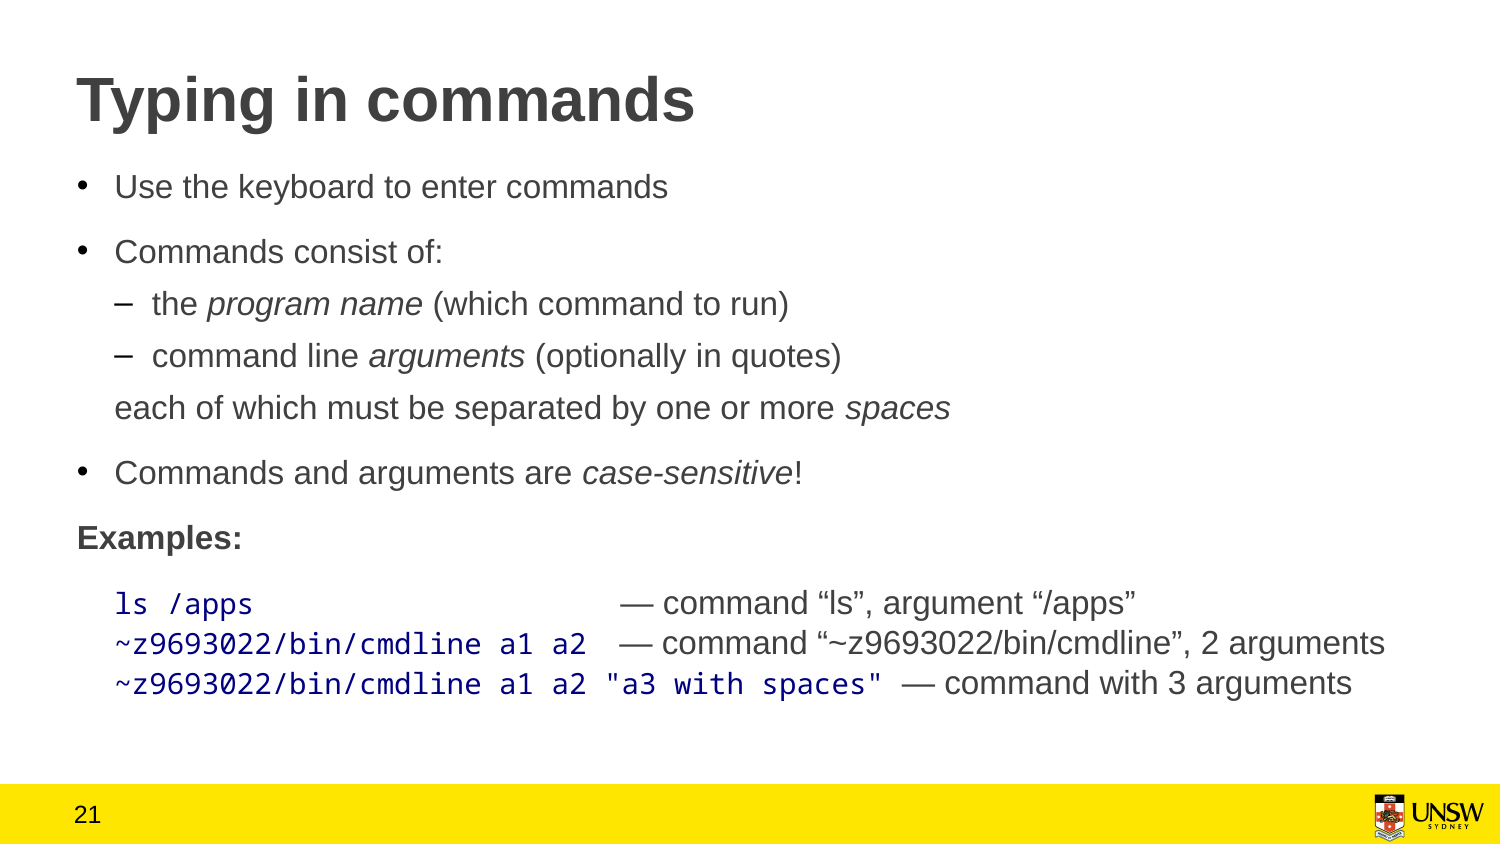

# Typing in commands
Use the keyboard to enter commands
Commands consist of:
the program name (which command to run)
command line arguments (optionally in quotes)
each of which must be separated by one or more spaces
Commands and arguments are case-sensitive!
Examples:
	ls /apps					 — command “ls”, argument “/apps”
	~z9693022/bin/cmdline a1 a2	 — command “~z9693022/bin/cmdline”, 2 arguments
	~z9693022/bin/cmdline a1 a2 "a3 with spaces"	— command with 3 arguments